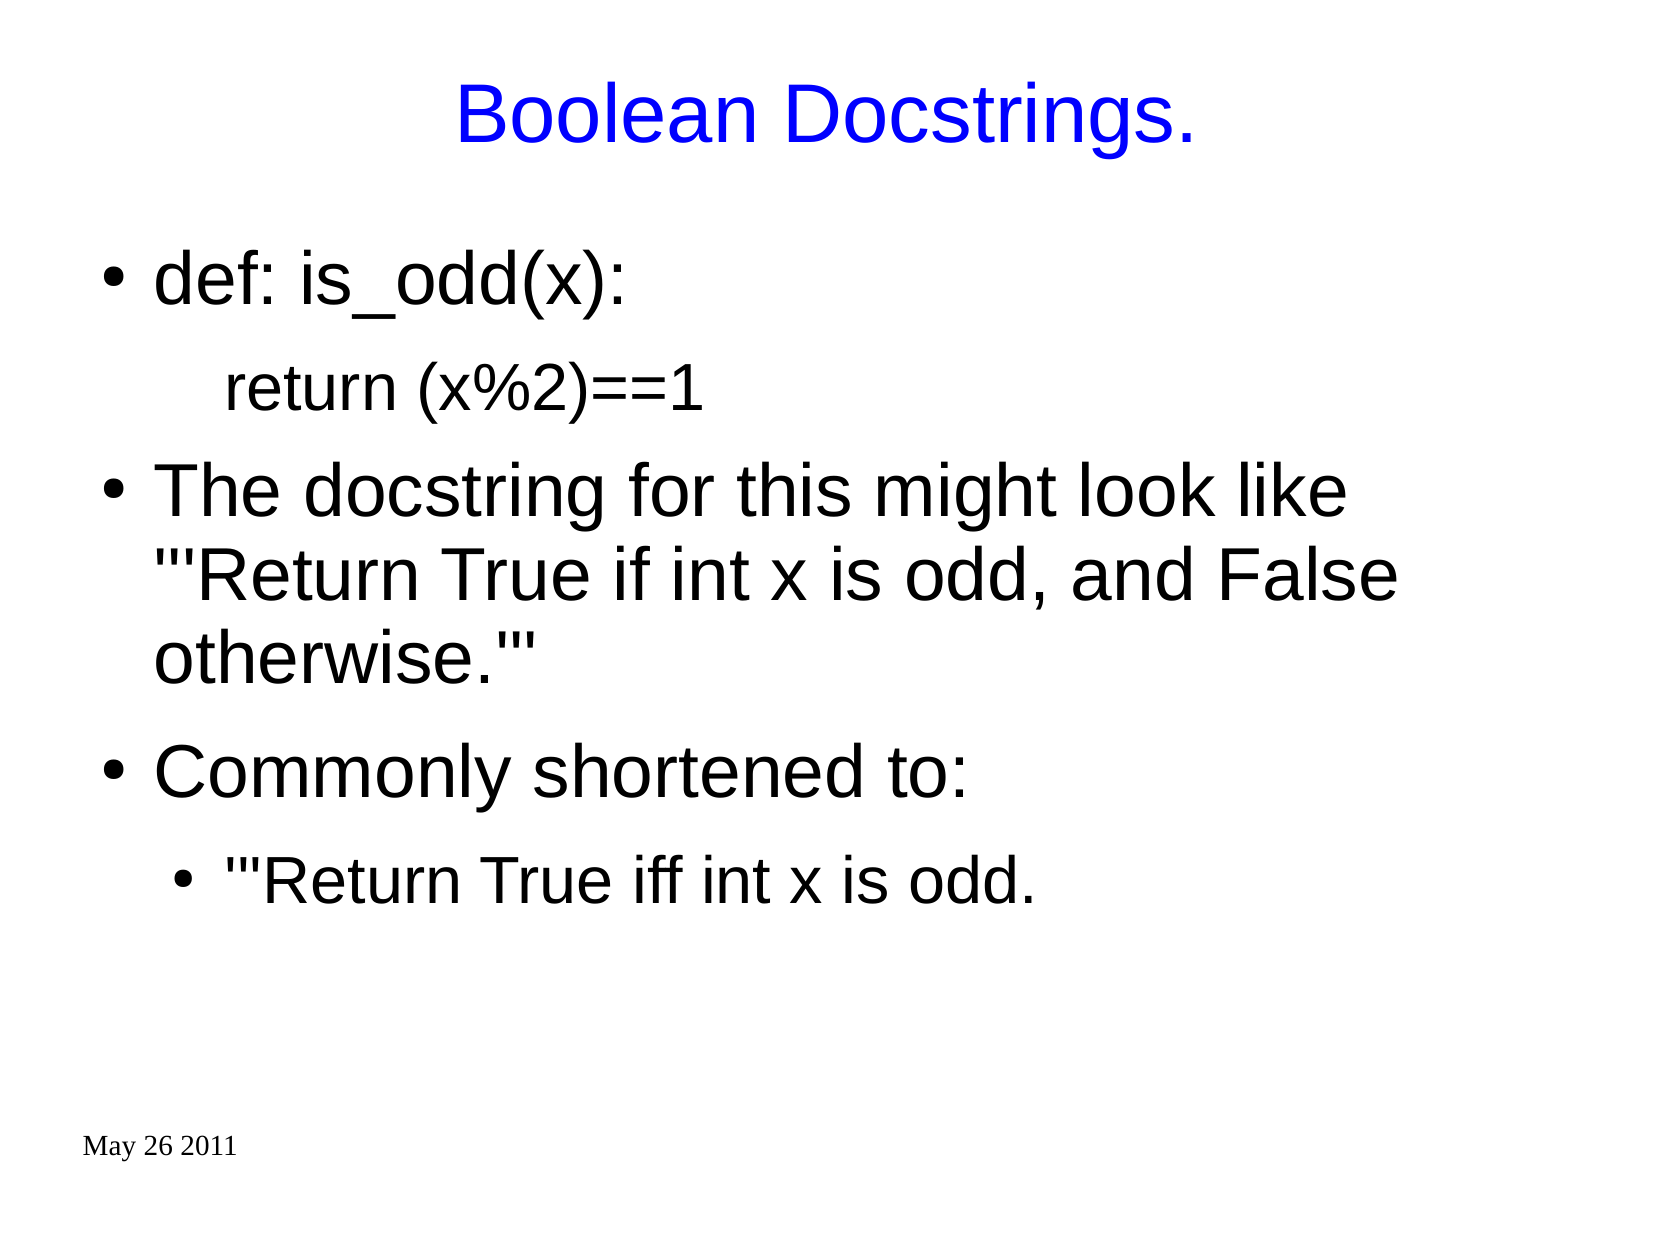

# Boolean Docstrings.
def: is_odd(x):
return (x%2)==1
The docstring for this might look like '''Return True if int x is odd, and False otherwise.'''
Commonly shortened to:
'''Return True iff int x is odd.
May 26 2011